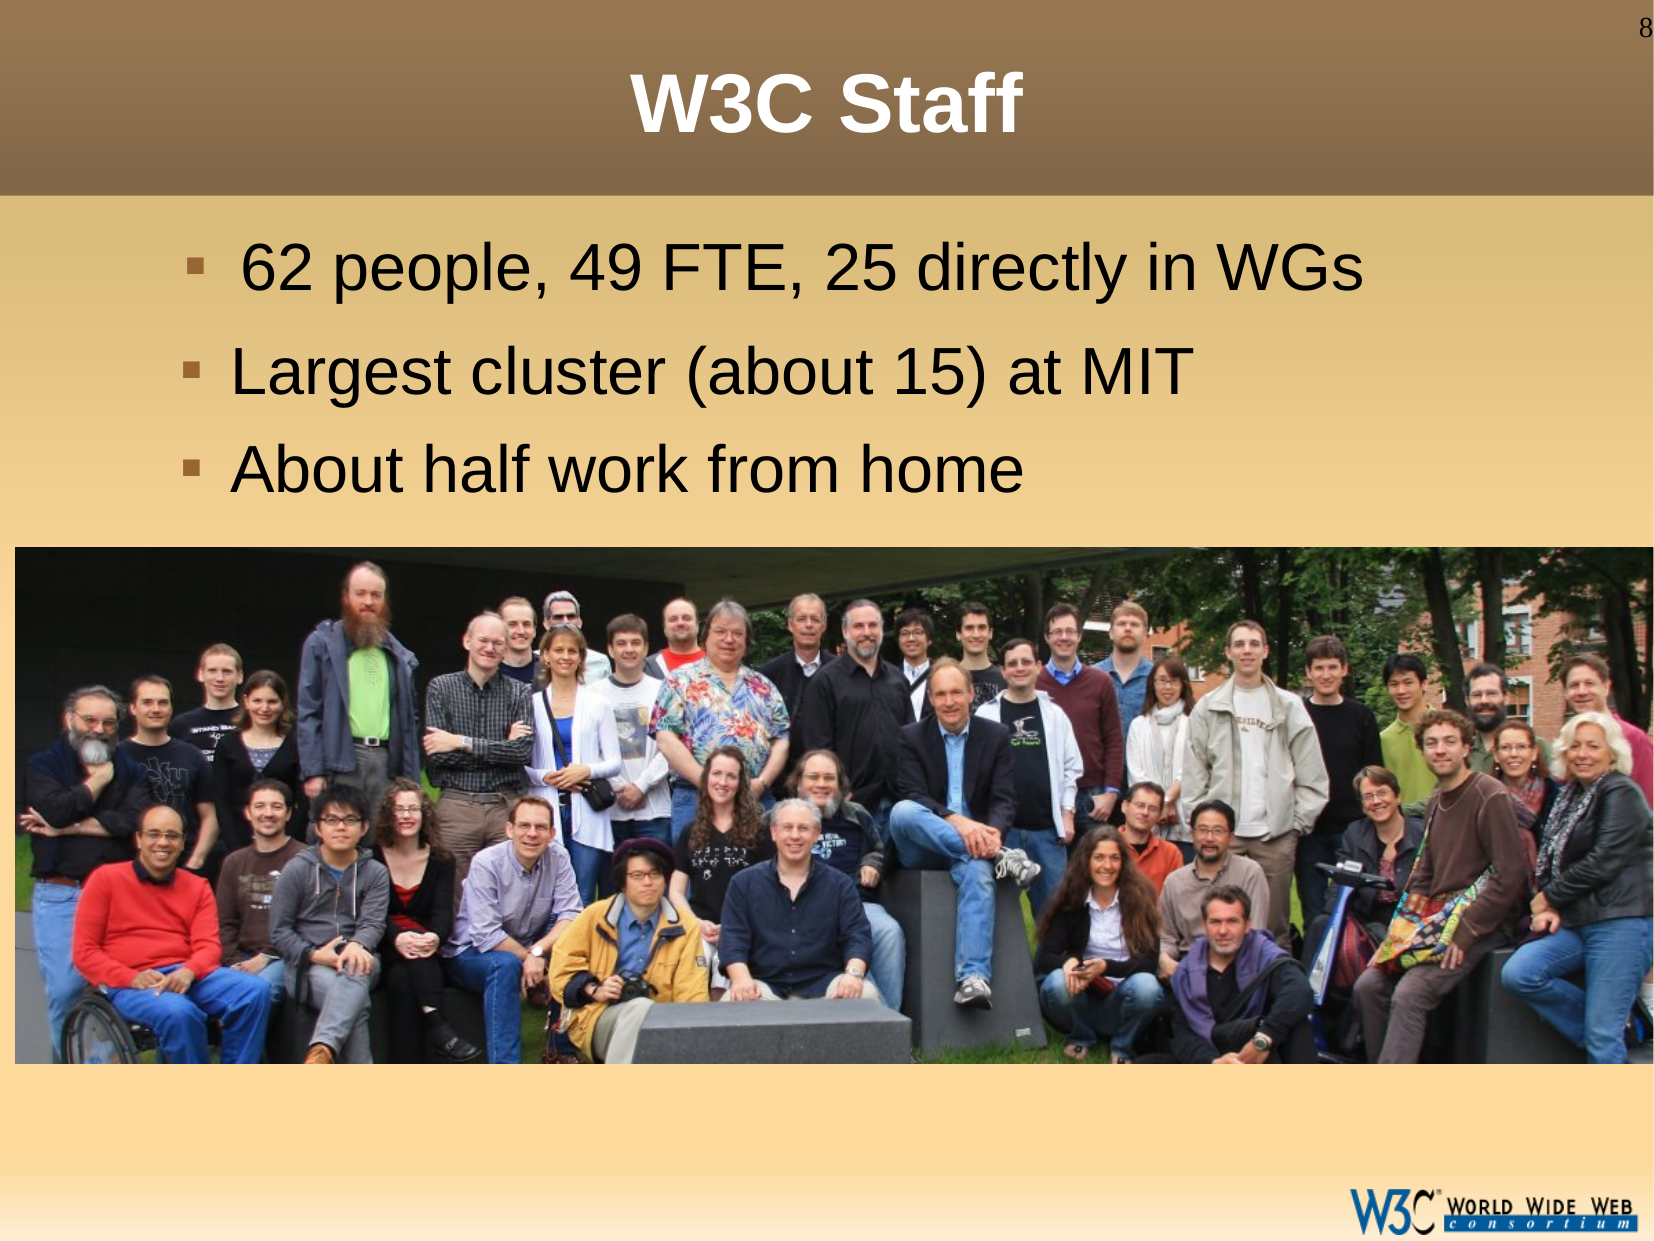

# W3C Staff
8
62 people, 49 FTE, 25 directly in WGs
Largest cluster (about 15) at MIT
About half work from home